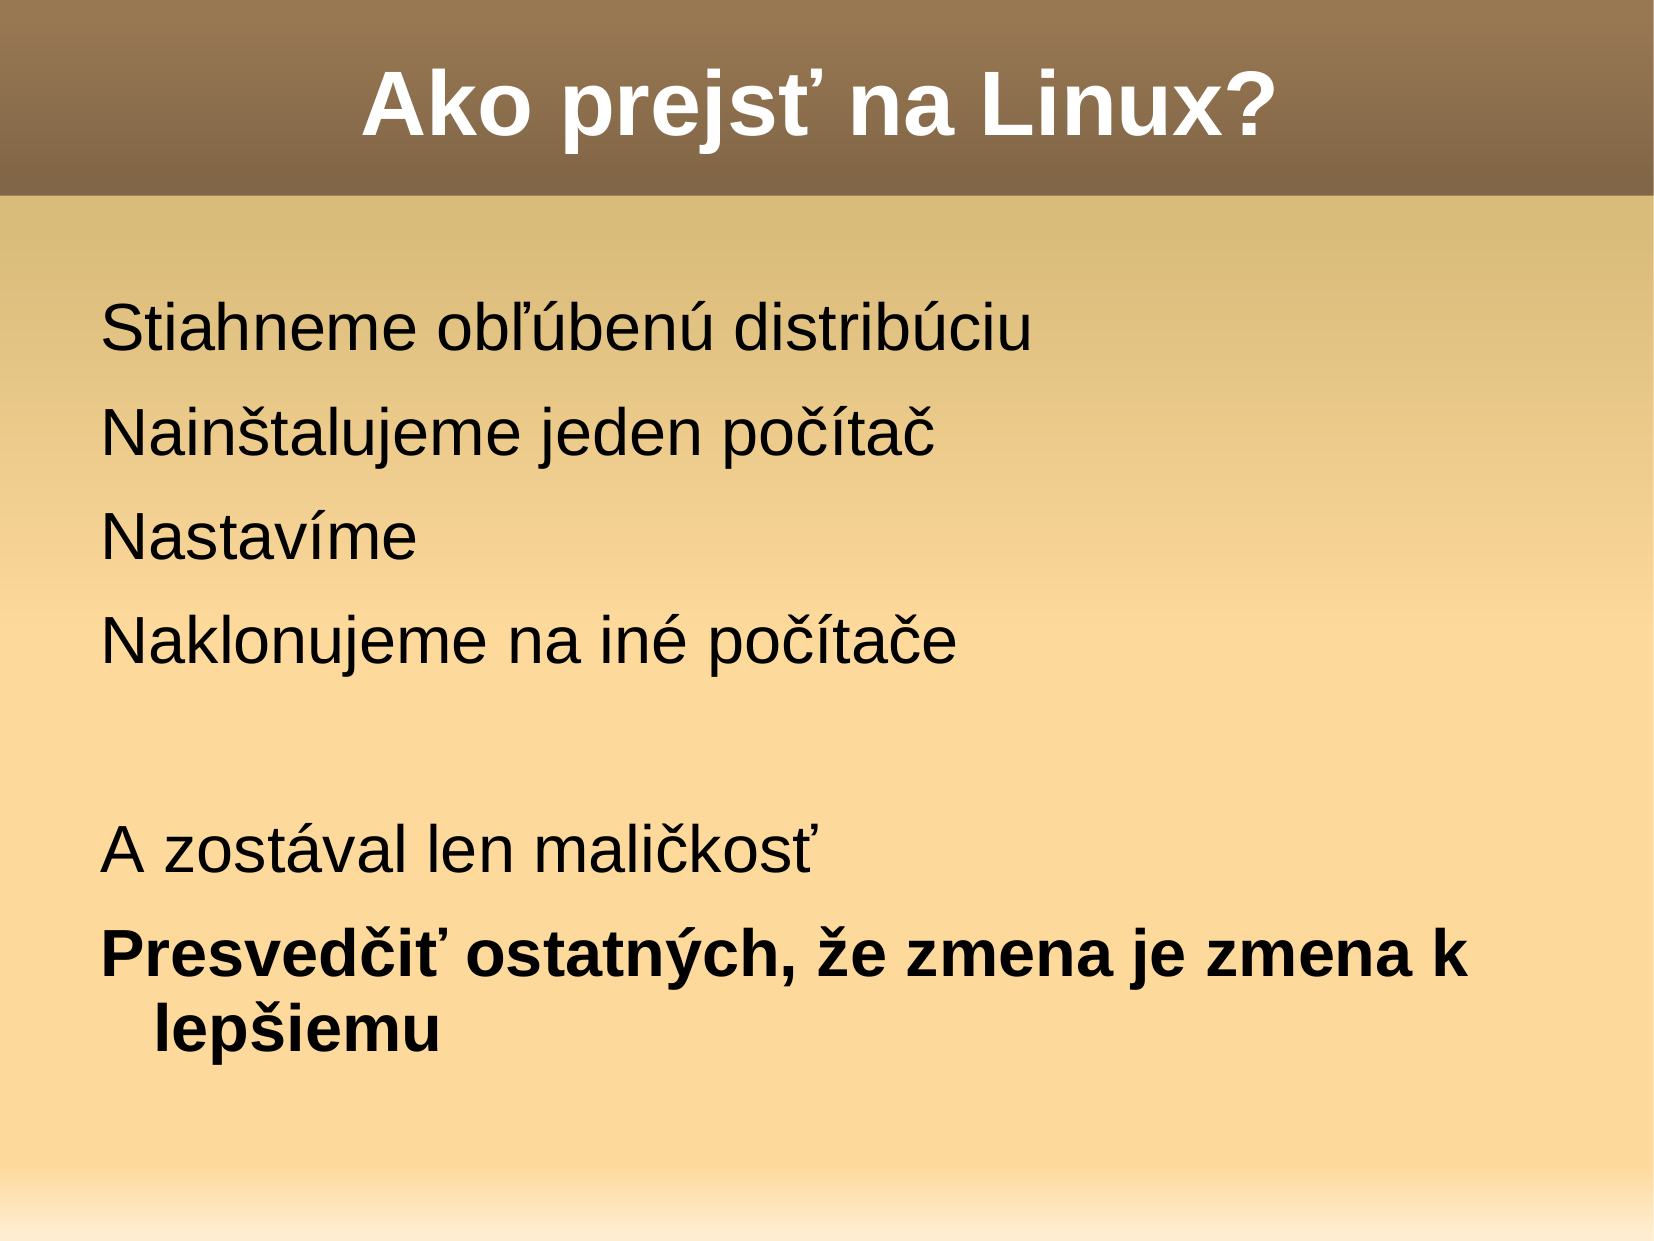

# Ako prejsť na Linux?
Stiahneme obľúbenú distribúciu
Nainštalujeme jeden počítač
Nastavíme
Naklonujeme na iné počítače
A zostával len maličkosť
Presvedčiť ostatných, že zmena je zmena k lepšiemu